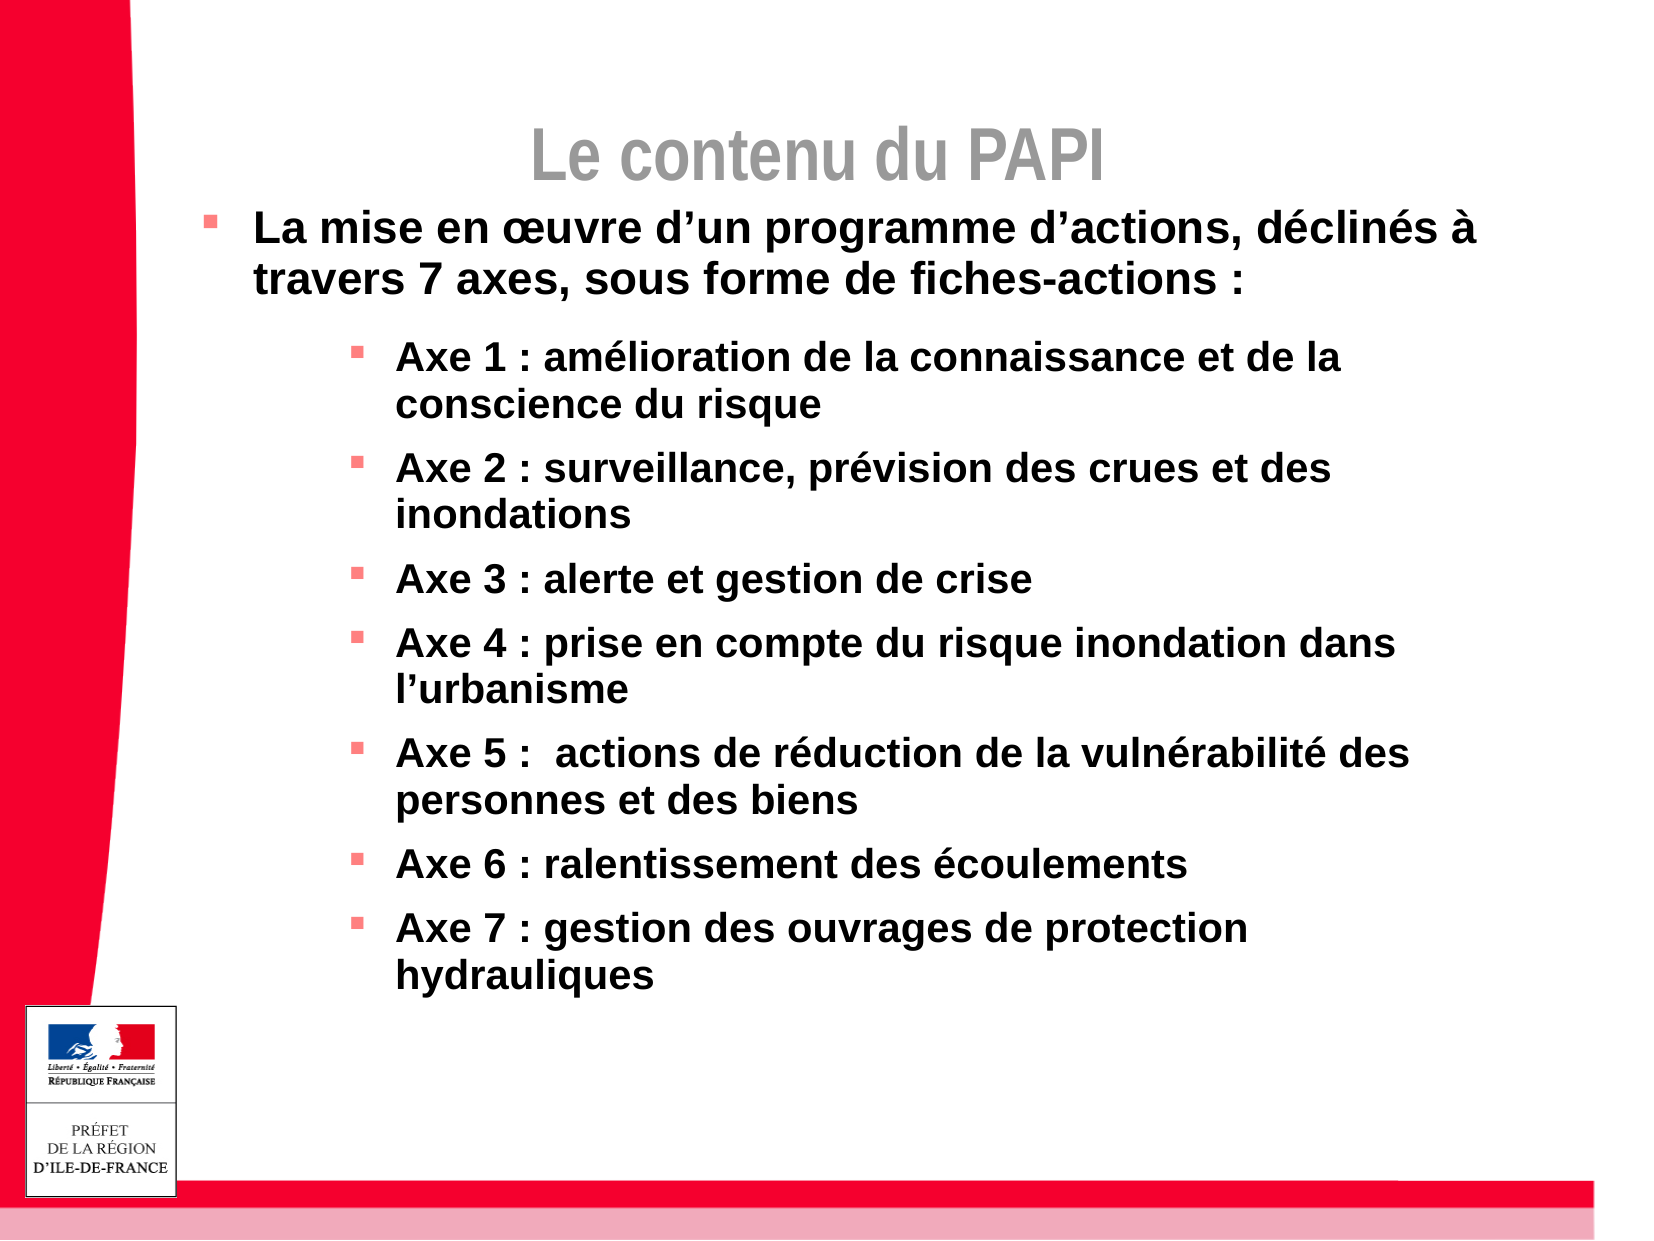

# Le contenu du PAPI
La mise en œuvre d’un programme d’actions, déclinés à travers 7 axes, sous forme de fiches-actions :
Axe 1 : amélioration de la connaissance et de la conscience du risque
Axe 2 : surveillance, prévision des crues et des inondations
Axe 3 : alerte et gestion de crise
Axe 4 : prise en compte du risque inondation dans l’urbanisme
Axe 5 : actions de réduction de la vulnérabilité des personnes et des biens
Axe 6 : ralentissement des écoulements
Axe 7 : gestion des ouvrages de protection hydrauliques